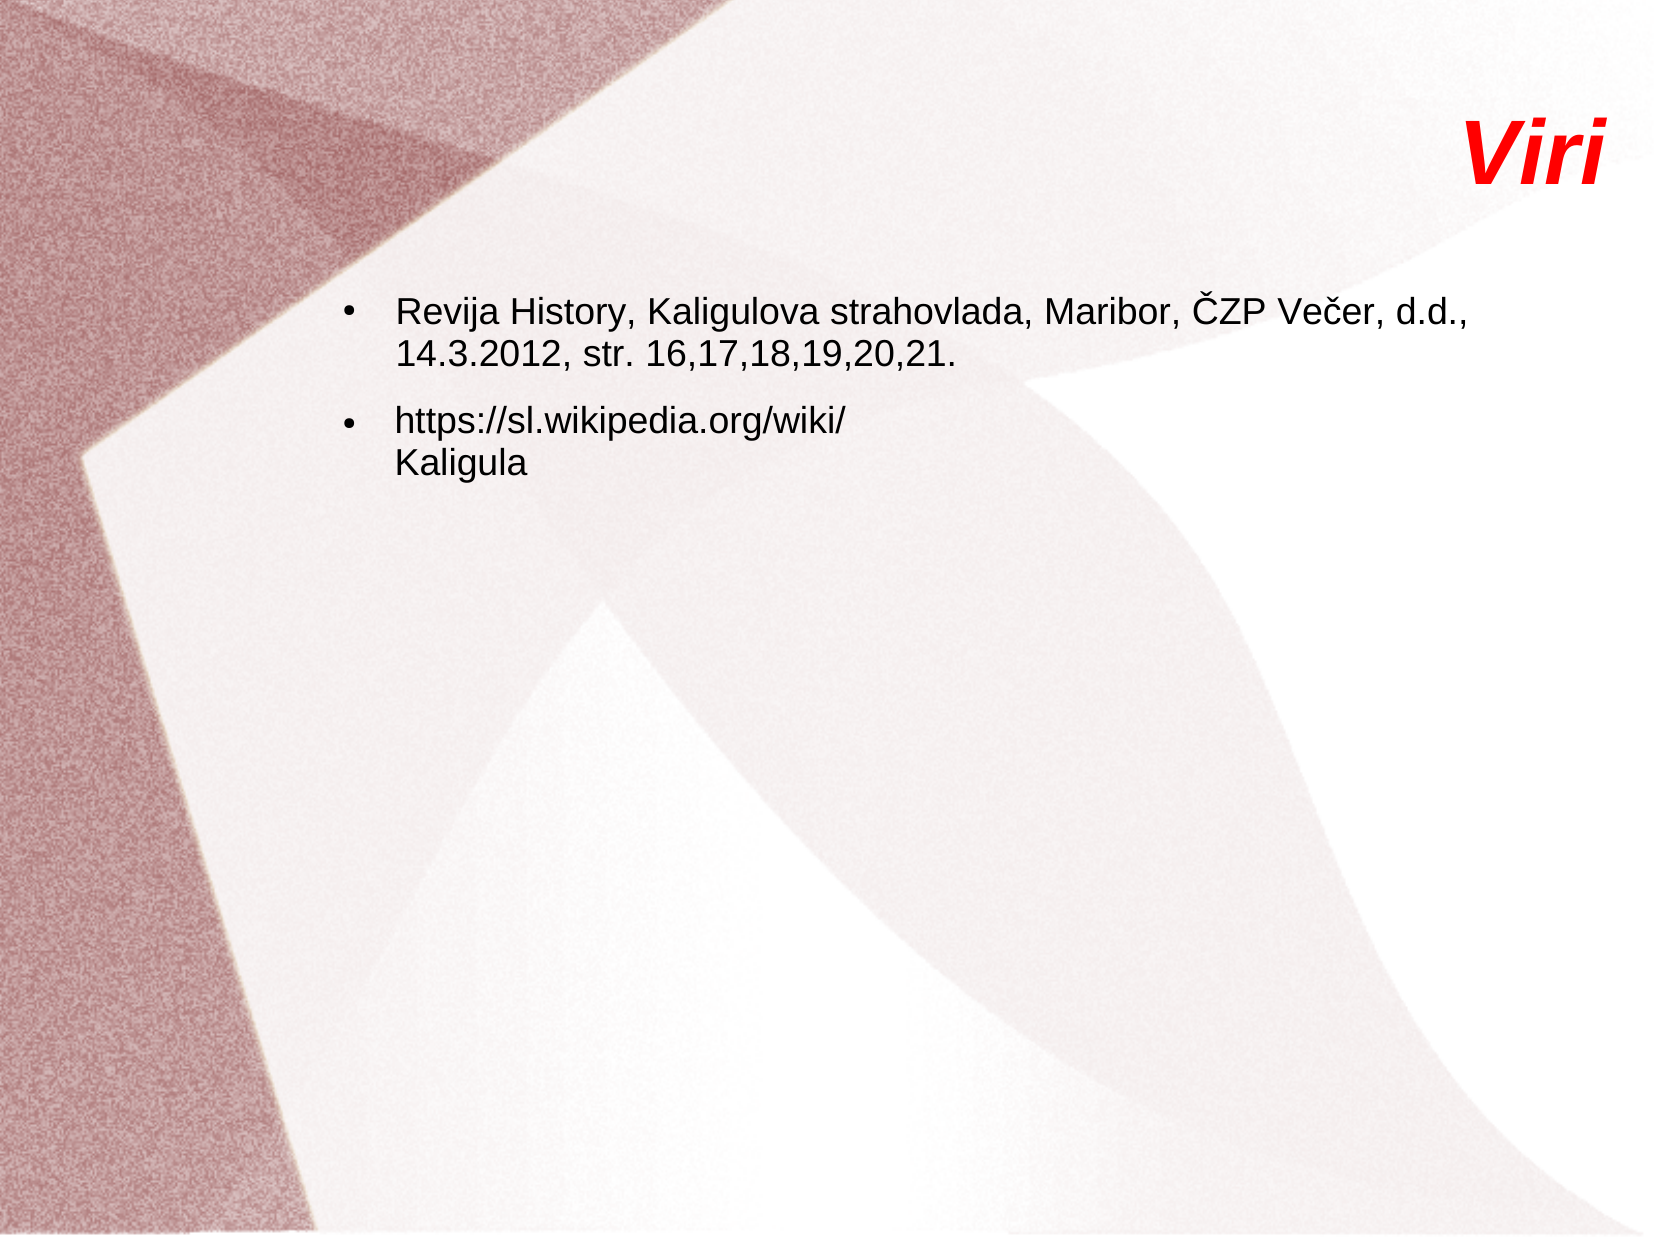

# Viri
Revija History, Kaligulova strahovlada, Maribor, ČZP Večer, d.d., 14.3.2012, str. 16,17,18,19,20,21.
https://sl.wikipedia.org/wiki/Kaligula